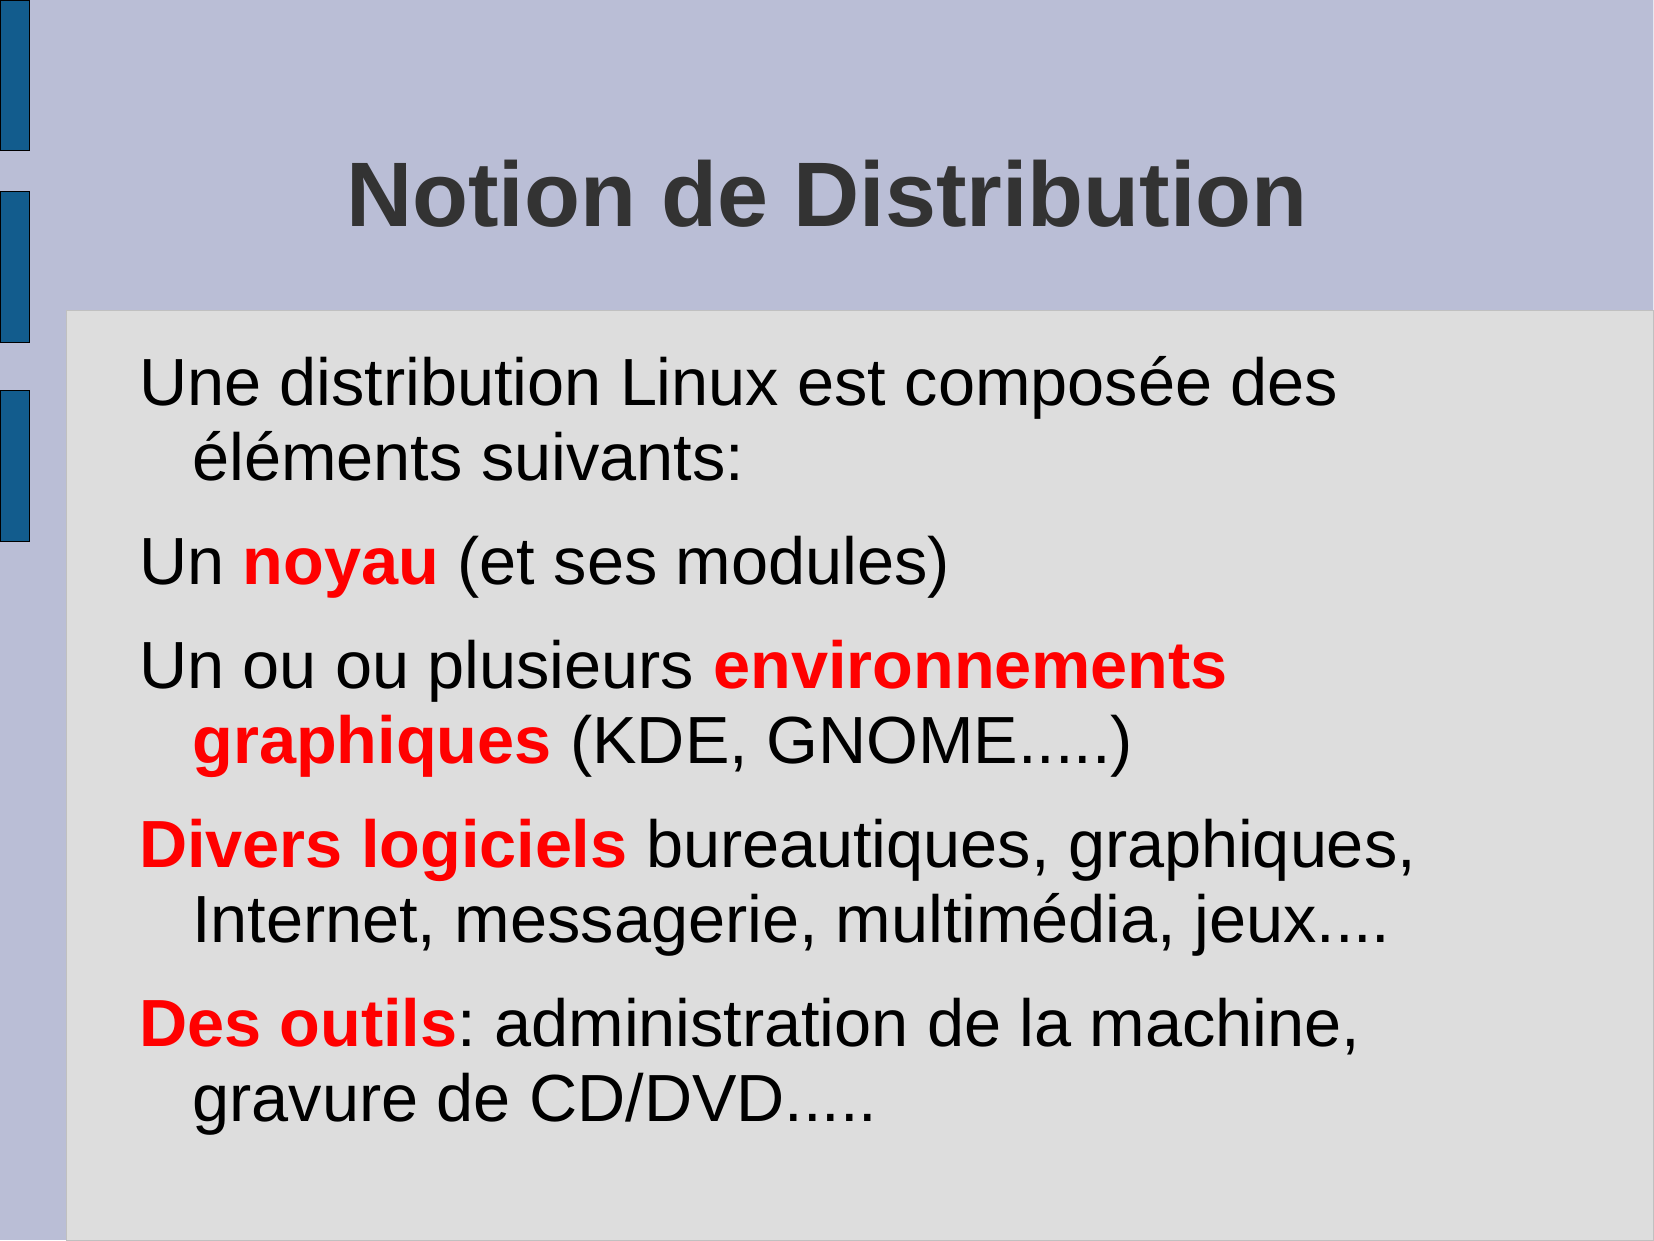

# Notion de Distribution
Une distribution Linux est composée des éléments suivants:
Un noyau (et ses modules)
Un ou ou plusieurs environnements graphiques (KDE, GNOME.....)
Divers logiciels bureautiques, graphiques, Internet, messagerie, multimédia, jeux....
Des outils: administration de la machine, gravure de CD/DVD.....